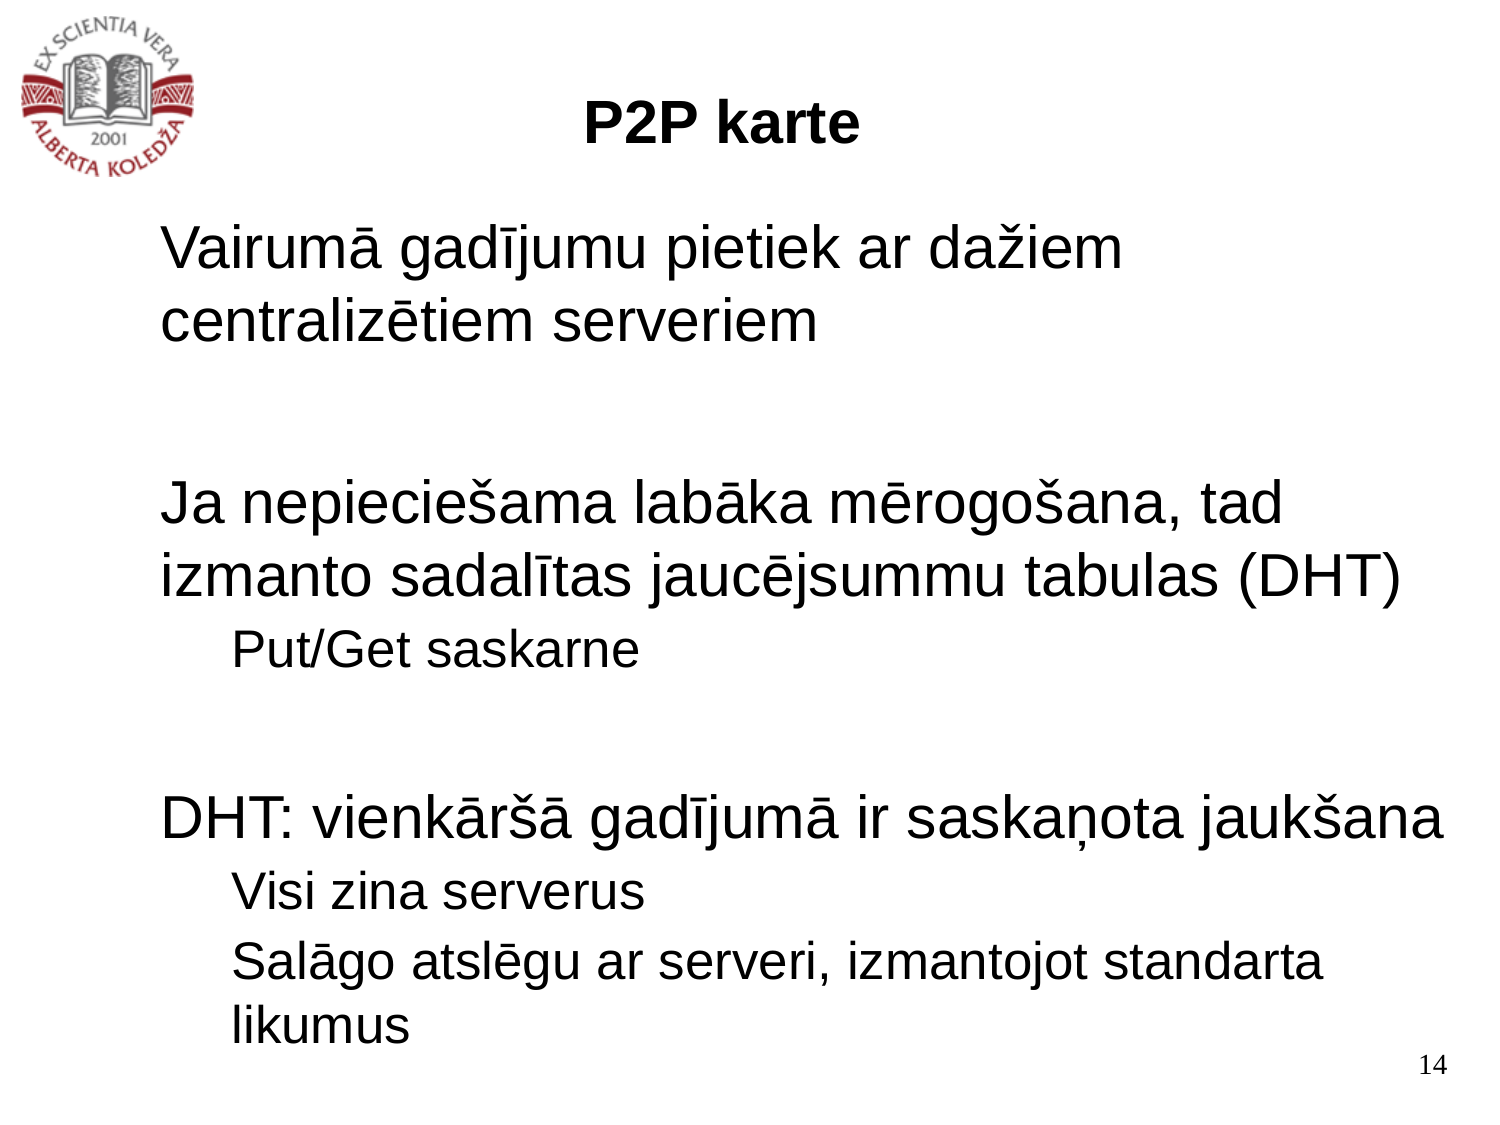

# P2P karte
Vairumā gadījumu pietiek ar dažiem centralizētiem serveriem
Ja nepieciešama labāka mērogošana, tad izmanto sadalītas jaucējsummu tabulas (DHT)
Put/Get saskarne
DHT: vienkāršā gadījumā ir saskaņota jaukšana
Visi zina serverus
Salāgo atslēgu ar serveri, izmantojot standarta likumus